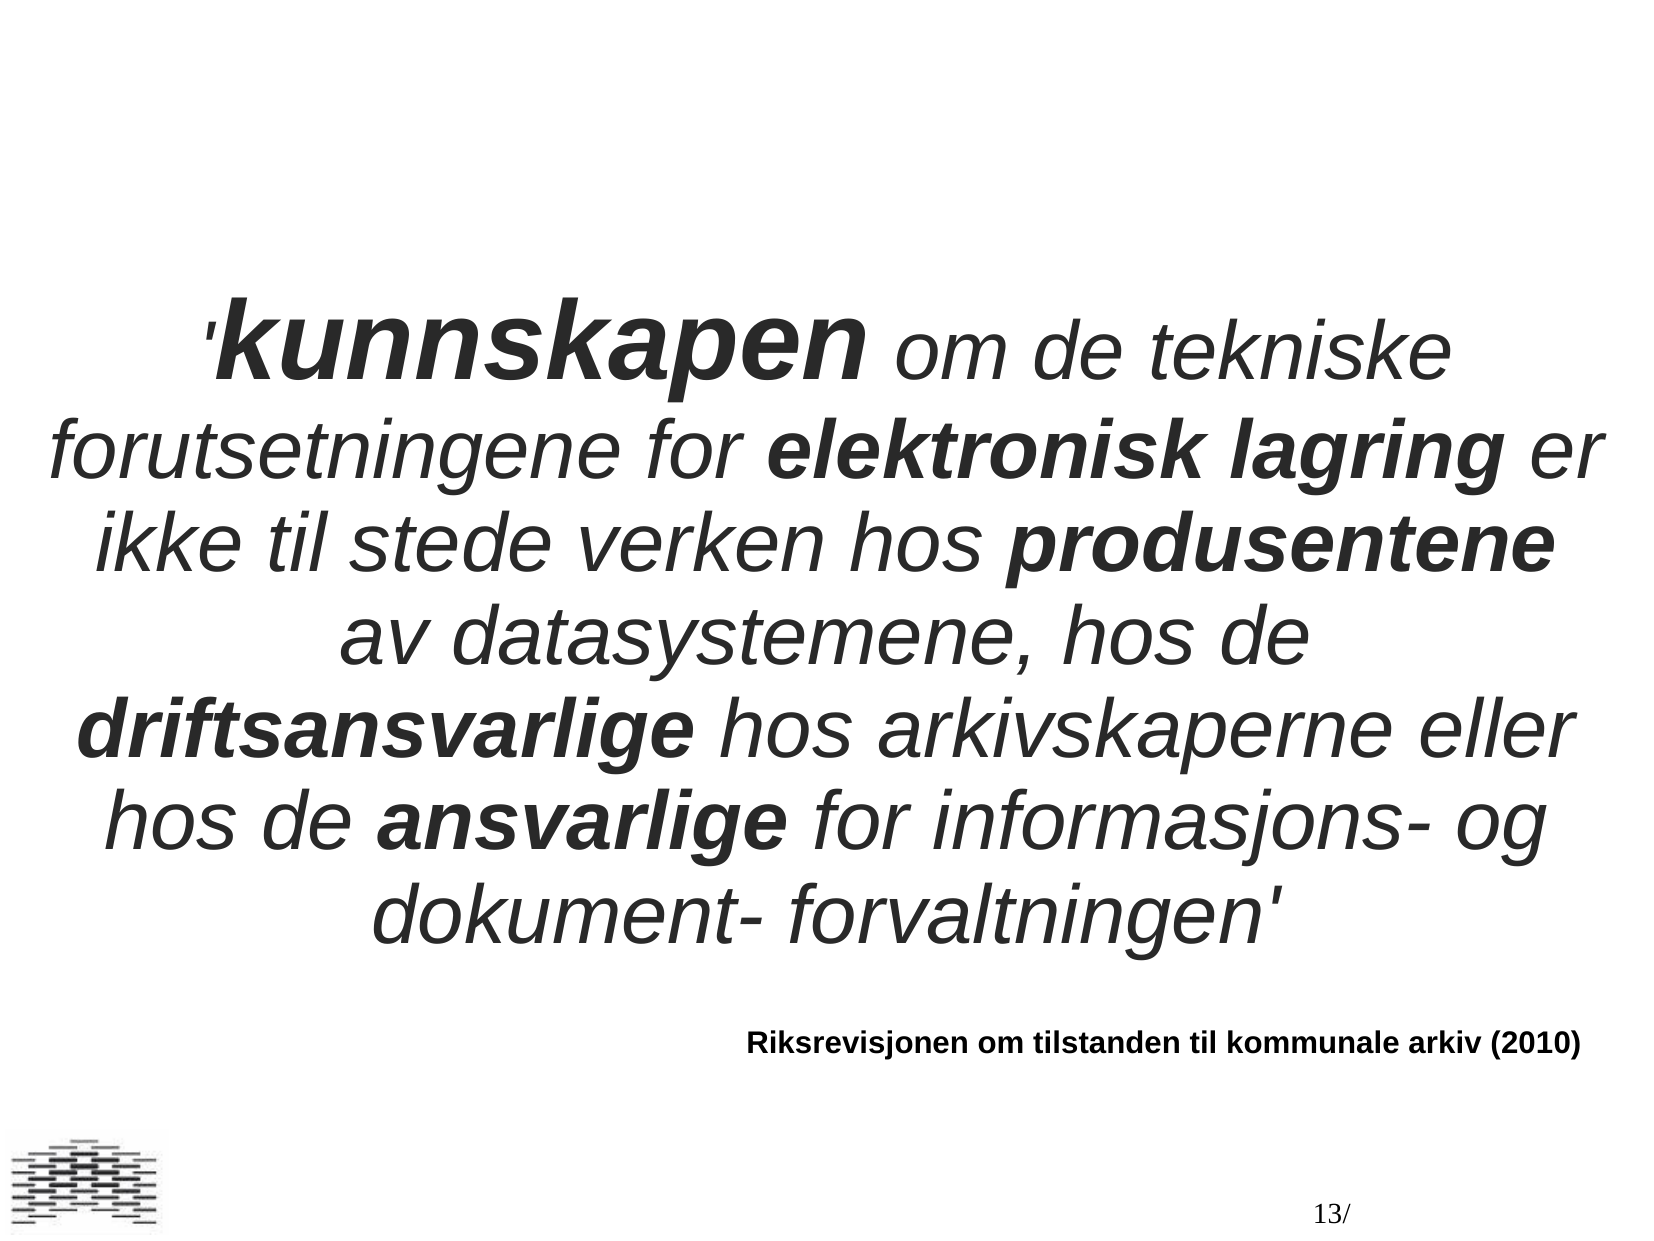

'kunnskapen om de tekniske forutsetningene for elektronisk lagring er ikke til stede verken hos produsentene av datasystemene, hos de driftsansvarlige hos arkivskaperne eller hos de ansvarlige for informasjons- og dokument- forvaltningen'
Riksrevisjonen om tilstanden til kommunale arkiv (2010)